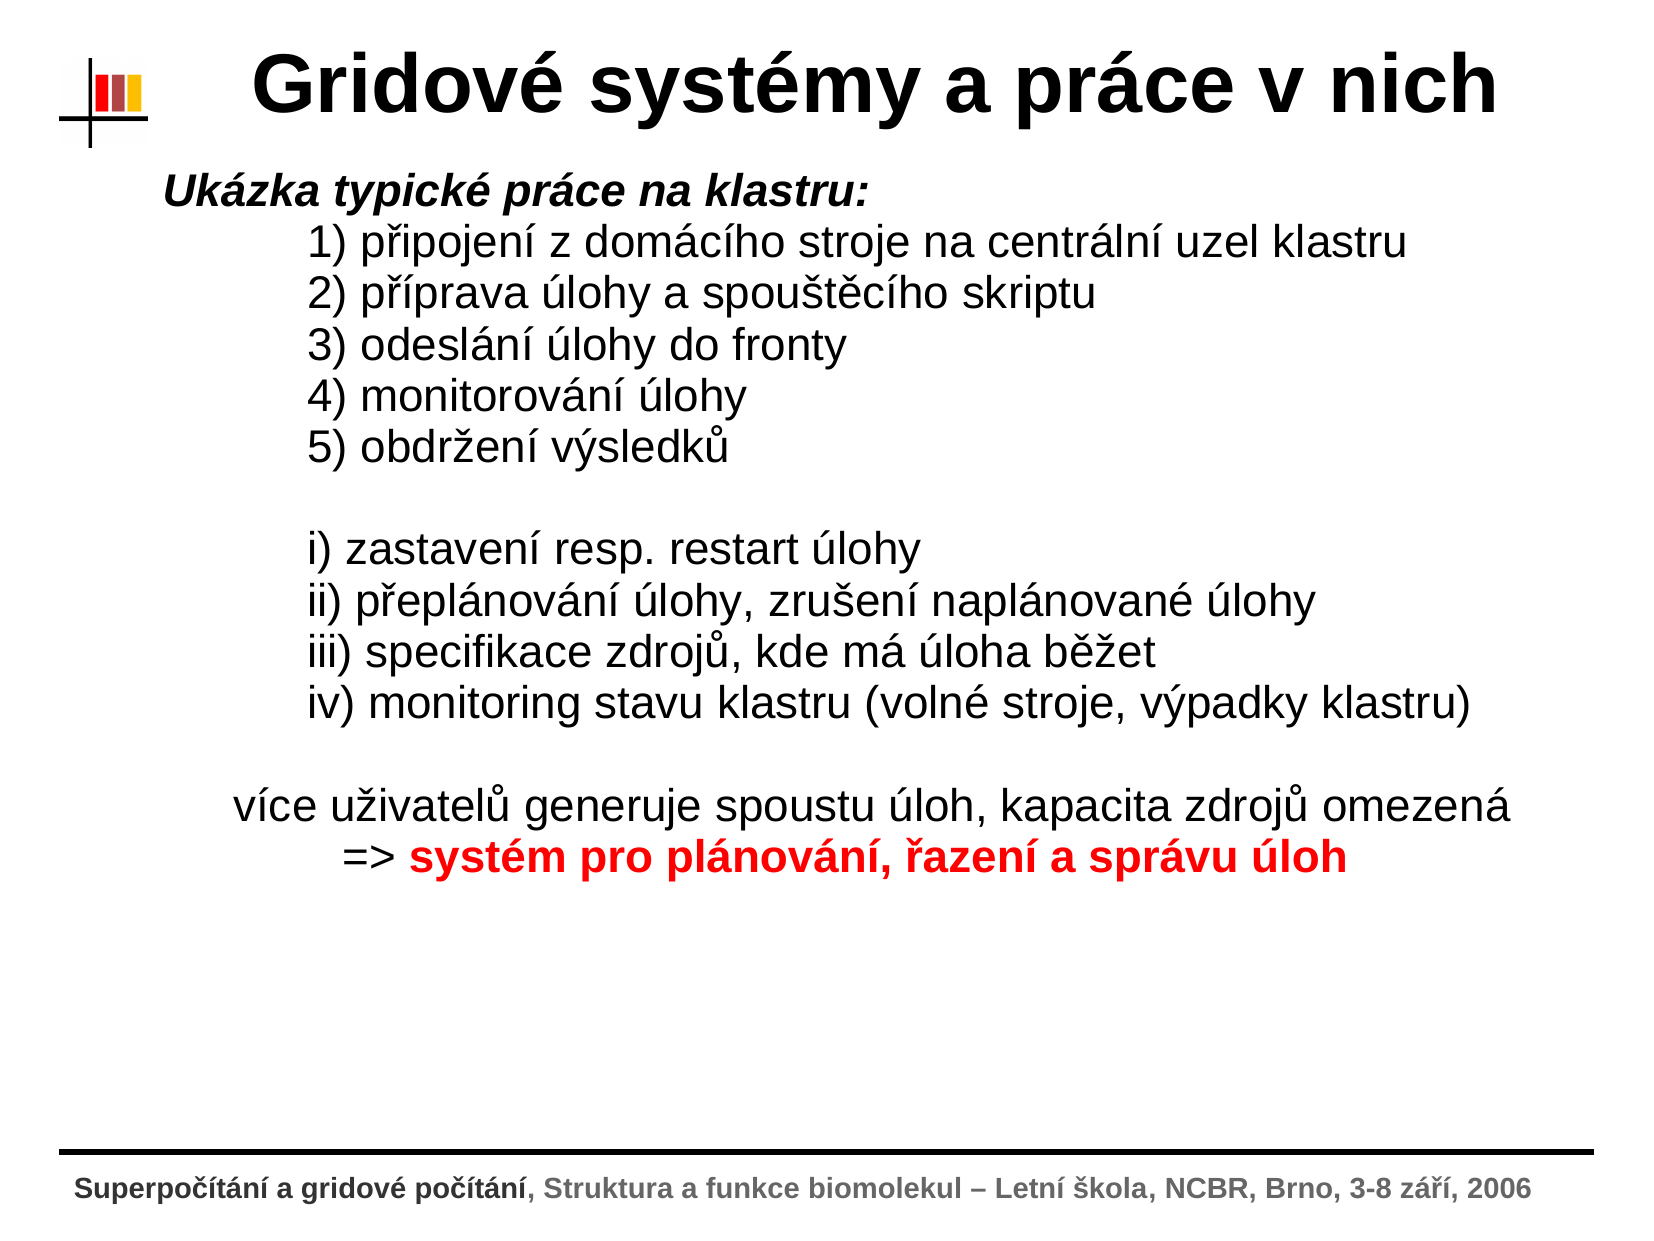

Gridové systémy a práce v nich
Ukázka typické práce na klastru:
	1) připojení z domácího stroje na centrální uzel klastru
	2) příprava úlohy a spouštěcího skriptu
	3) odeslání úlohy do fronty
	4) monitorování úlohy
	5) obdržení výsledků
	i) zastavení resp. restart úlohy
	ii) přeplánování úlohy, zrušení naplánované úlohy
	iii) specifikace zdrojů, kde má úloha běžet
	iv) monitoring stavu klastru (volné stroje, výpadky klastru)
více uživatelů generuje spoustu úloh, kapacita zdrojů omezená
	=> systém pro plánování, řazení a správu úloh
Superpočítání a gridové počítání, Struktura a funkce biomolekul – Letní škola, NCBR, Brno, 3-8 září, 2006